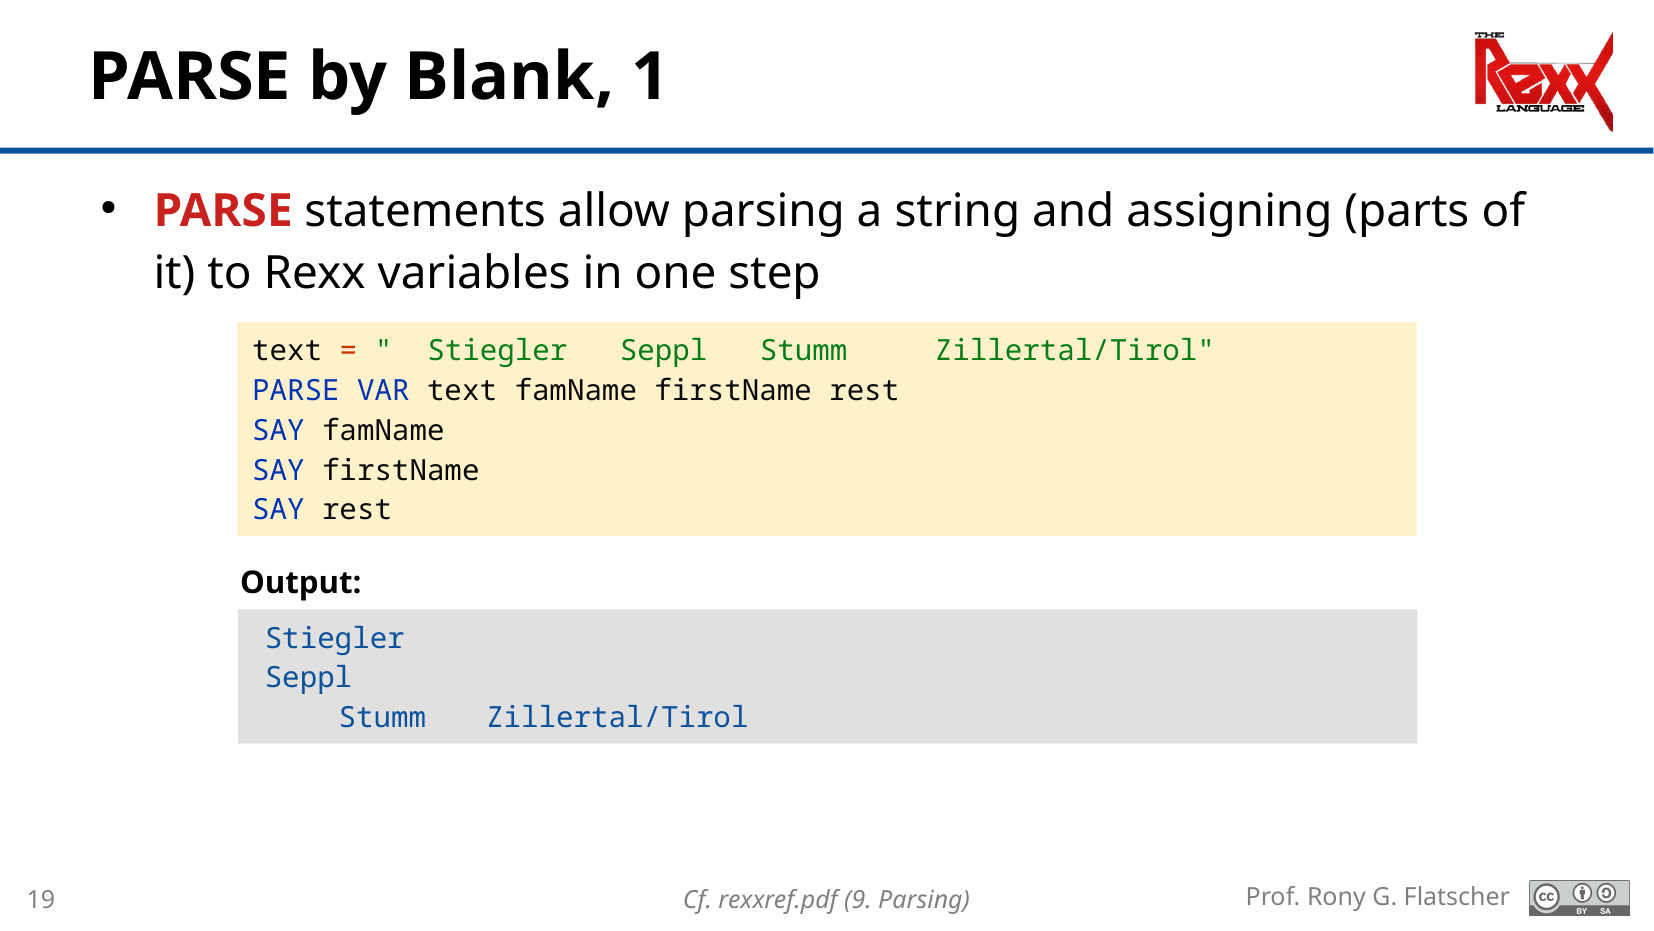

# PARSE by Blank, 1
PARSE statements allow parsing a string and assigning (parts of it) to Rexx variables in one step
text = " Stiegler Seppl Stumm Zillertal/Tirol"
PARSE VAR text famName firstName rest
SAY famName
SAY firstName
SAY rest
Output:
Stiegler
Seppl
	Stumm	Zillertal/Tirol
Cf. rexxref.pdf (9. Parsing)